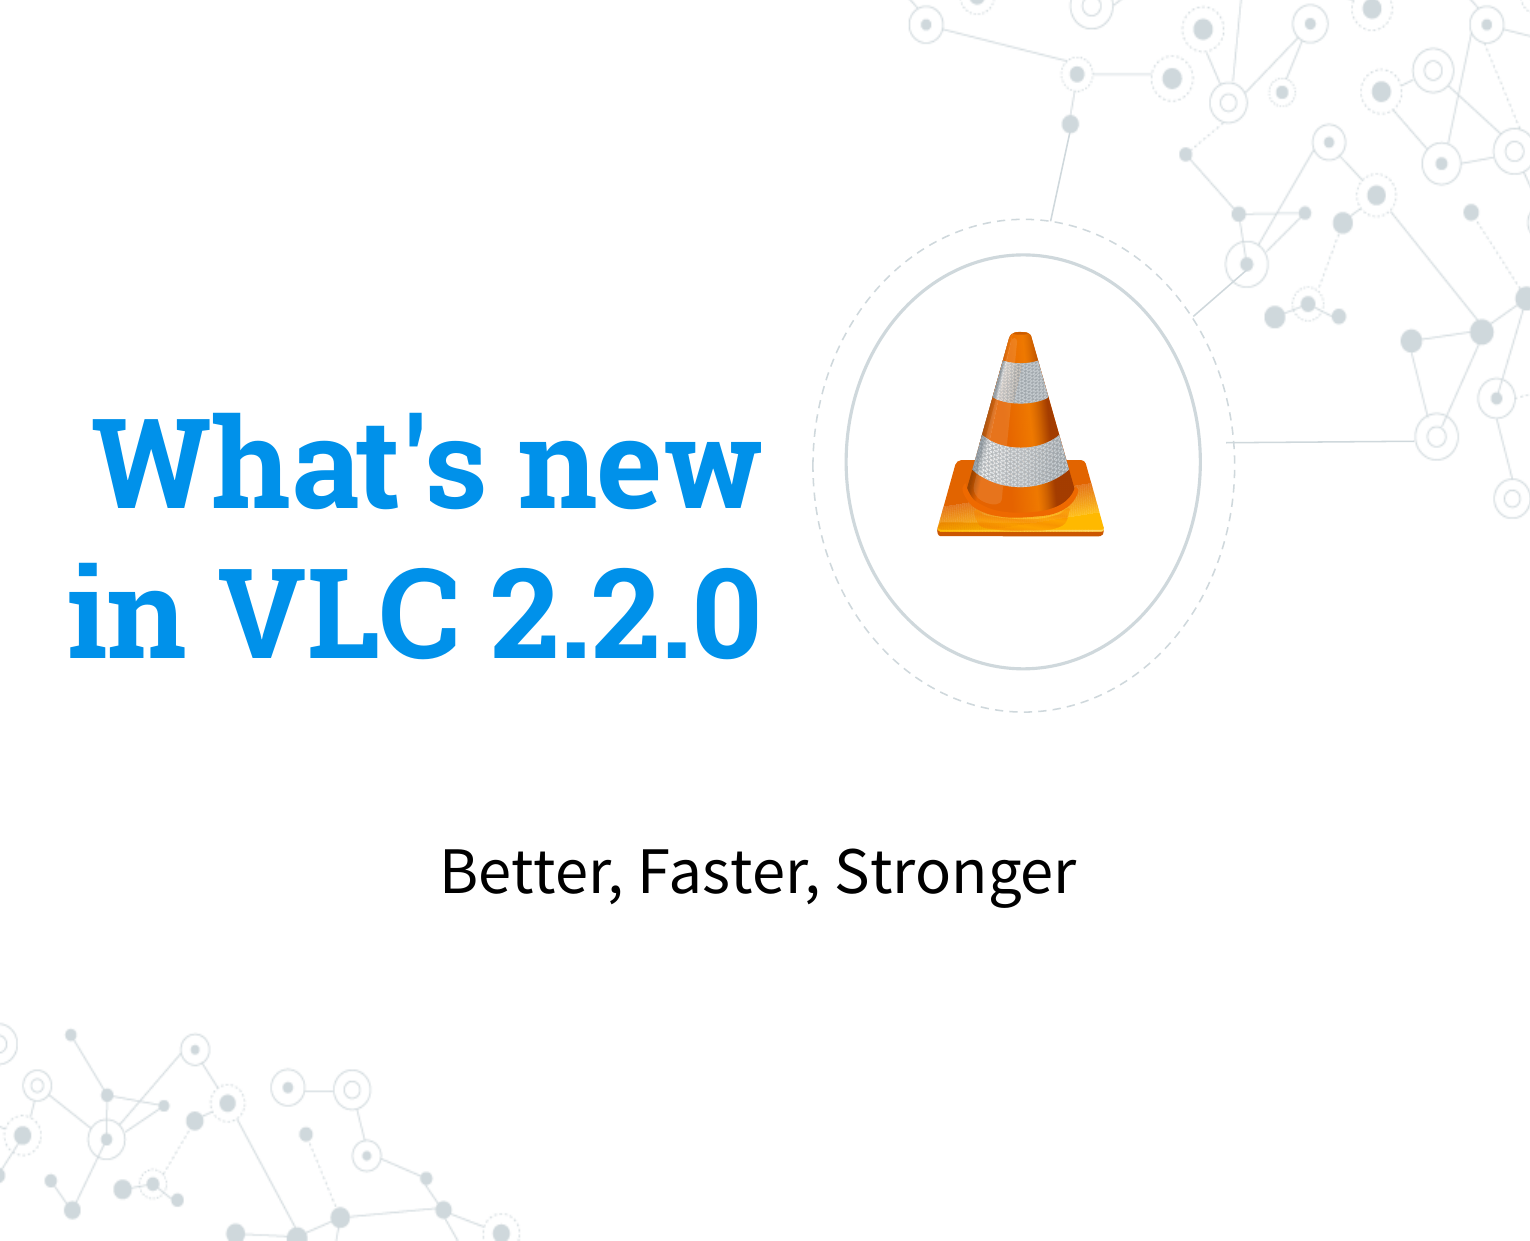

# What's new in VLC 2.2.0
Better, Faster, Stronger